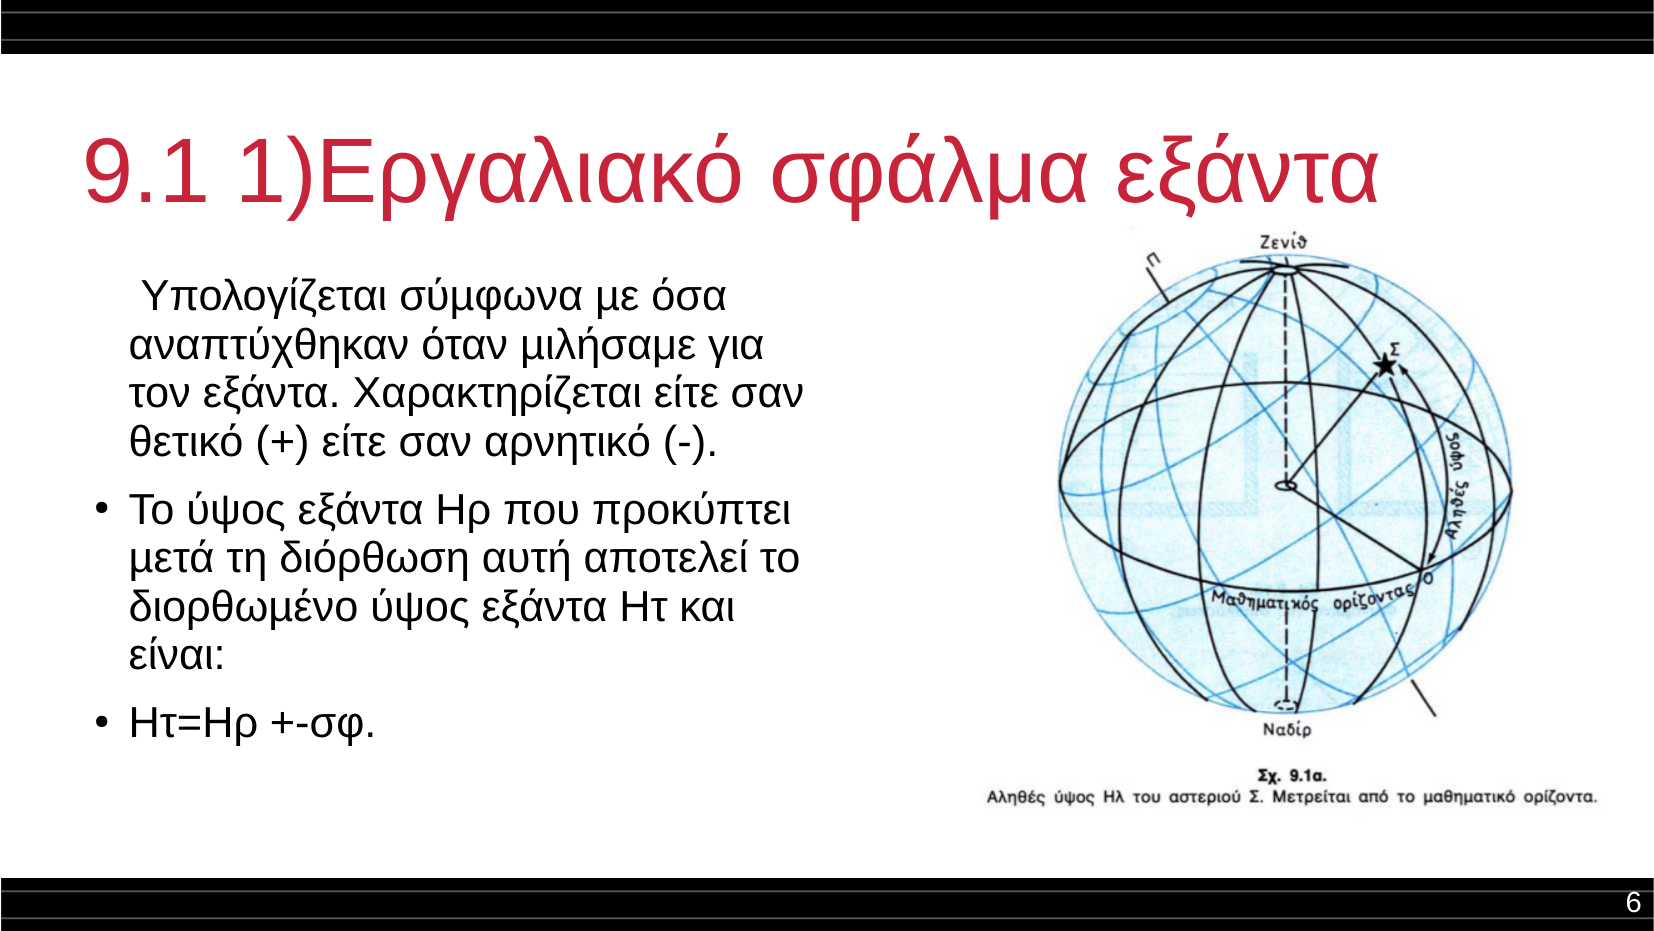

# 9.1 1)Εργαλιακό σφάλμα εξάντα
 Υπολογίζεται σύµφωνα µε όσα αναπτύχθηκαν όταν µιλήσαμε για τον εξάντα. Χαρακτηρίζεται είτε σαν θετικό (+) είτε σαν αρνητικό (-).
Το ύψος εξάντα Ηρ που προκύπτει µετά τη διόρθωση αυτή αποτελεί το διορθωµένο ύψος εξάντα Ητ και είναι:
Ητ=Ηρ +-σφ.